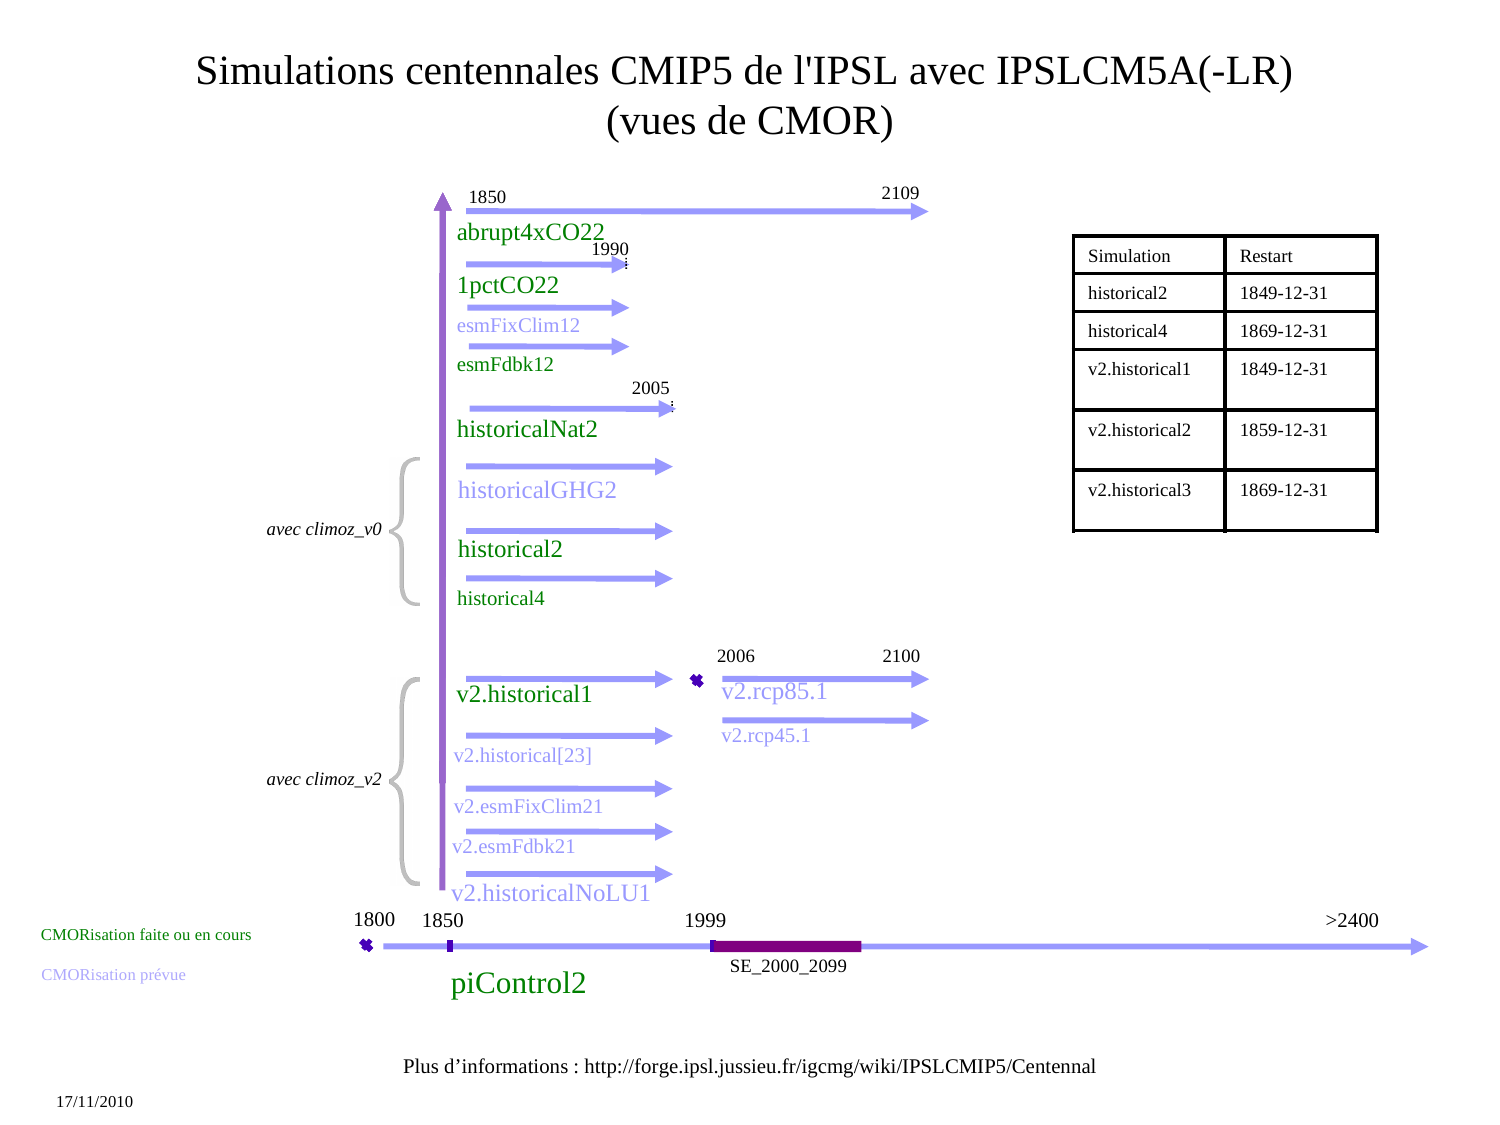

Simulations centennales CMIP5 de l'IPSL avec IPSLCM5A(-LR)
(vues de CMOR)
2109
1850
abrupt4xCO22
1990
| Simulation | Restart |
| --- | --- |
| historical2 | 1849-12-31 |
| historical4 | 1869-12-31 |
| v2.historical1 | 1849-12-31 |
| v2.historical2 | 1859-12-31 |
| v2.historical3 | 1869-12-31 |
1pctCO22
esmFixClim12
esmFdbk12
2005
historicalNat2
historicalGHG2
avec climoz_v0
historical2
historical4
2006
2100
v2.rcp85.1
v2.historical1
v2.rcp45.1
v2.historical[23]
avec climoz_v2
v2.esmFixClim21
v2.esmFdbk21
v2.historicalNoLU1
1800
1850
1999
>2400
CMORisation faite ou en cours
SE_2000_2099
piControl2
CMORisation prévue
Plus d’informations : http://forge.ipsl.jussieu.fr/igcmg/wiki/IPSLCMIP5/Centennal
17/11/2010